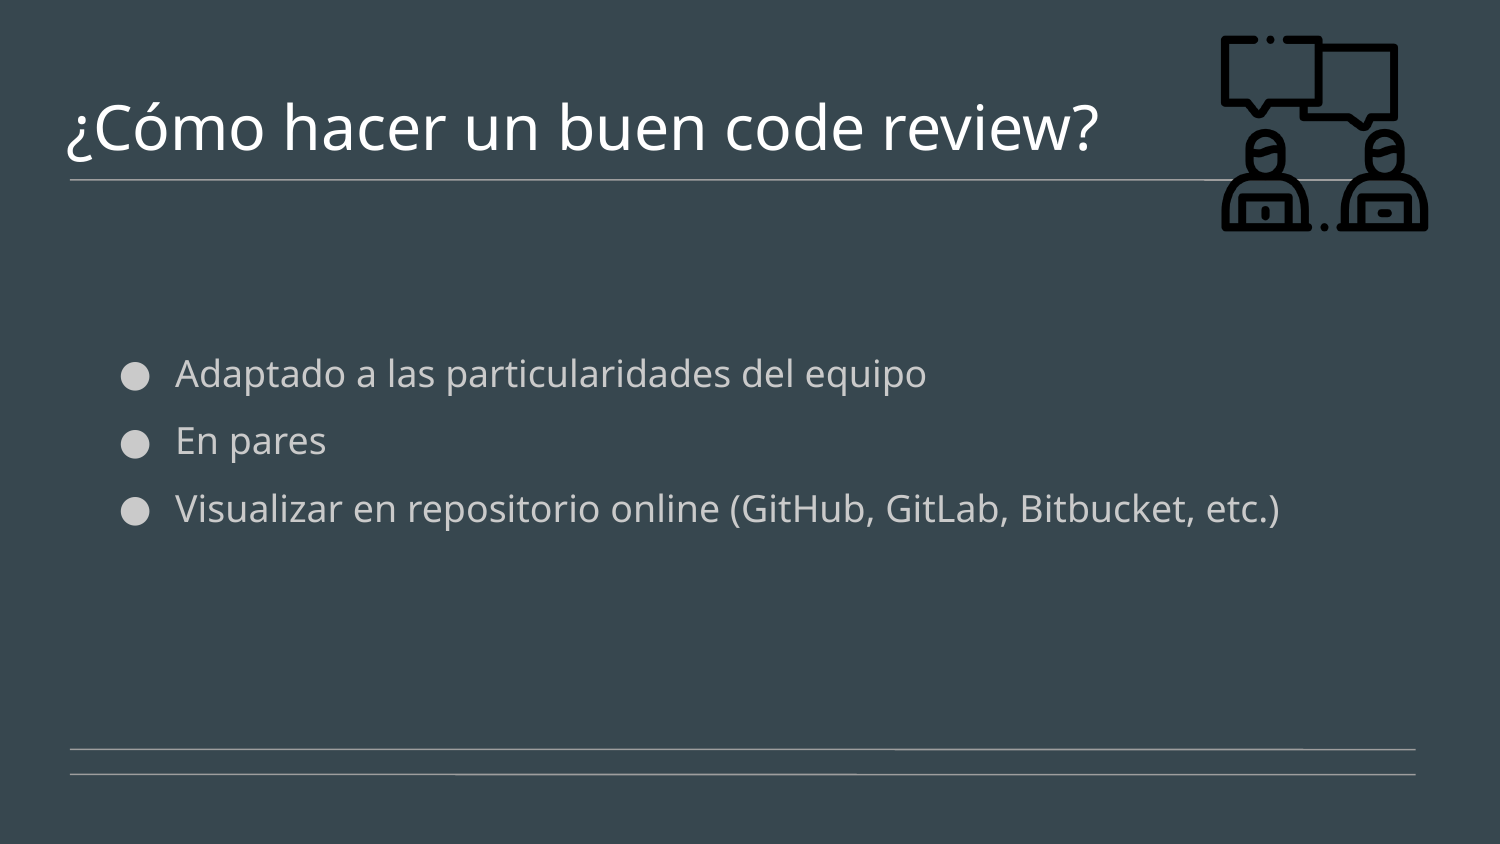

# ¿Cómo hacer un buen code review?
Adaptado a las particularidades del equipo
En pares
Visualizar en repositorio online (GitHub, GitLab, Bitbucket, etc.)